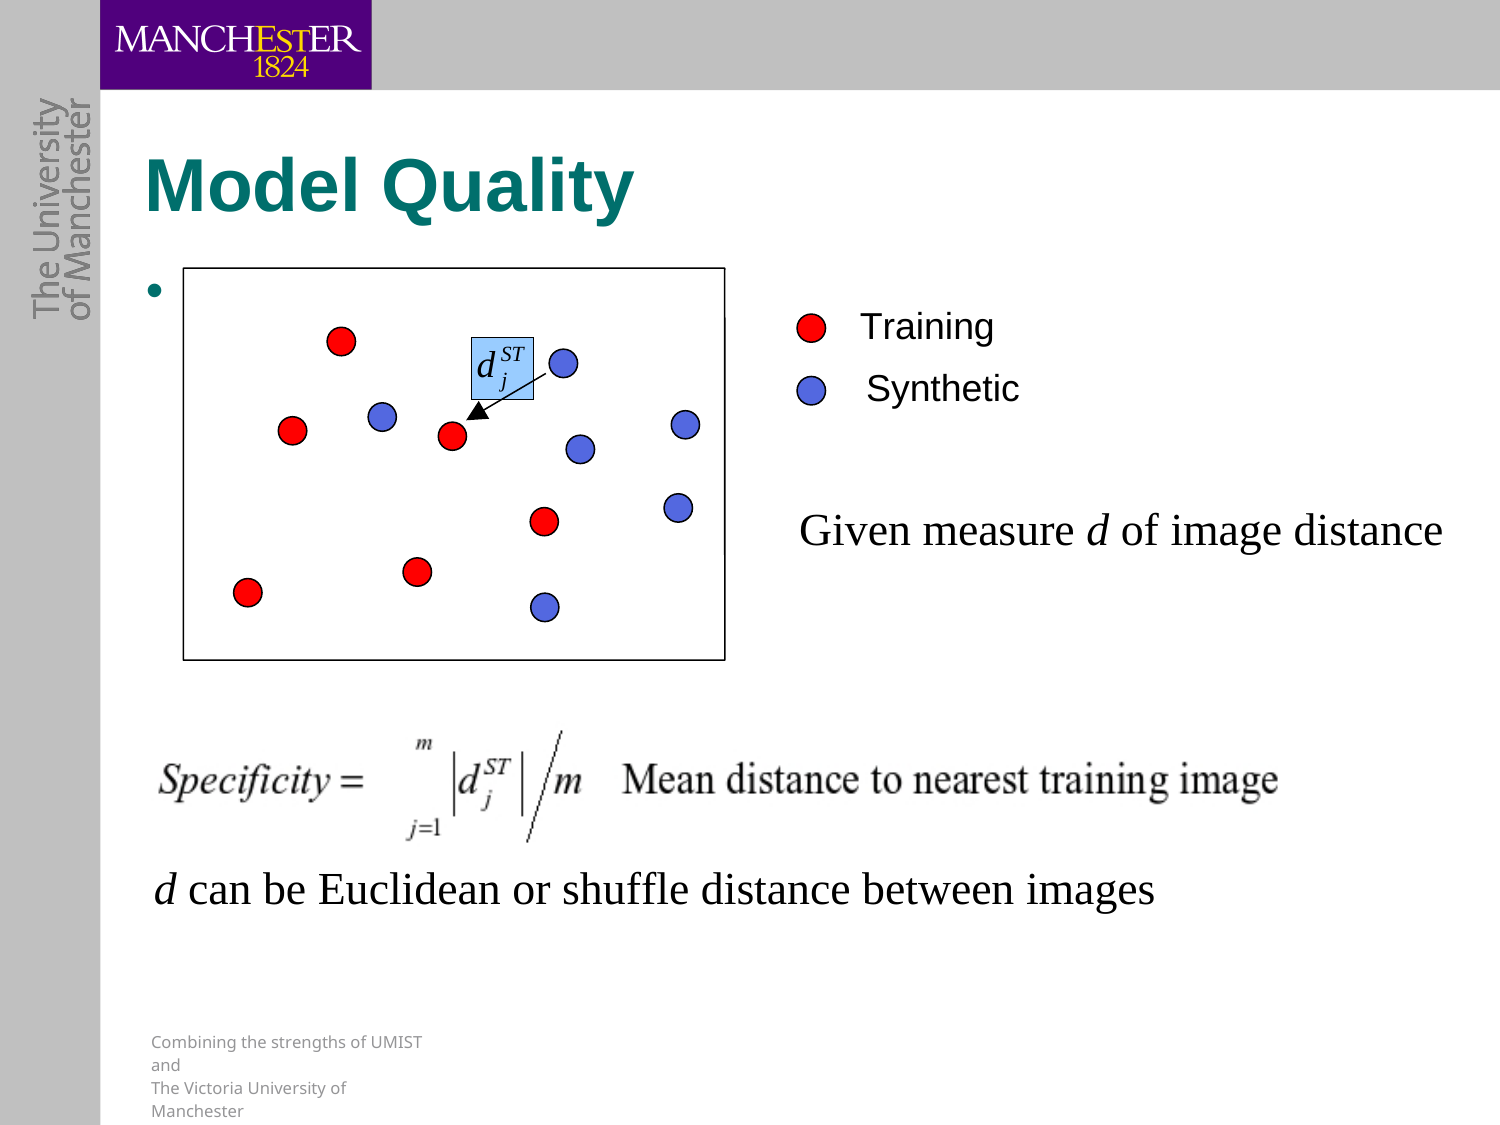

# Model Quality
Training
Synthetic
Given measure d of image distance
d can be Euclidean or shuffle distance between images